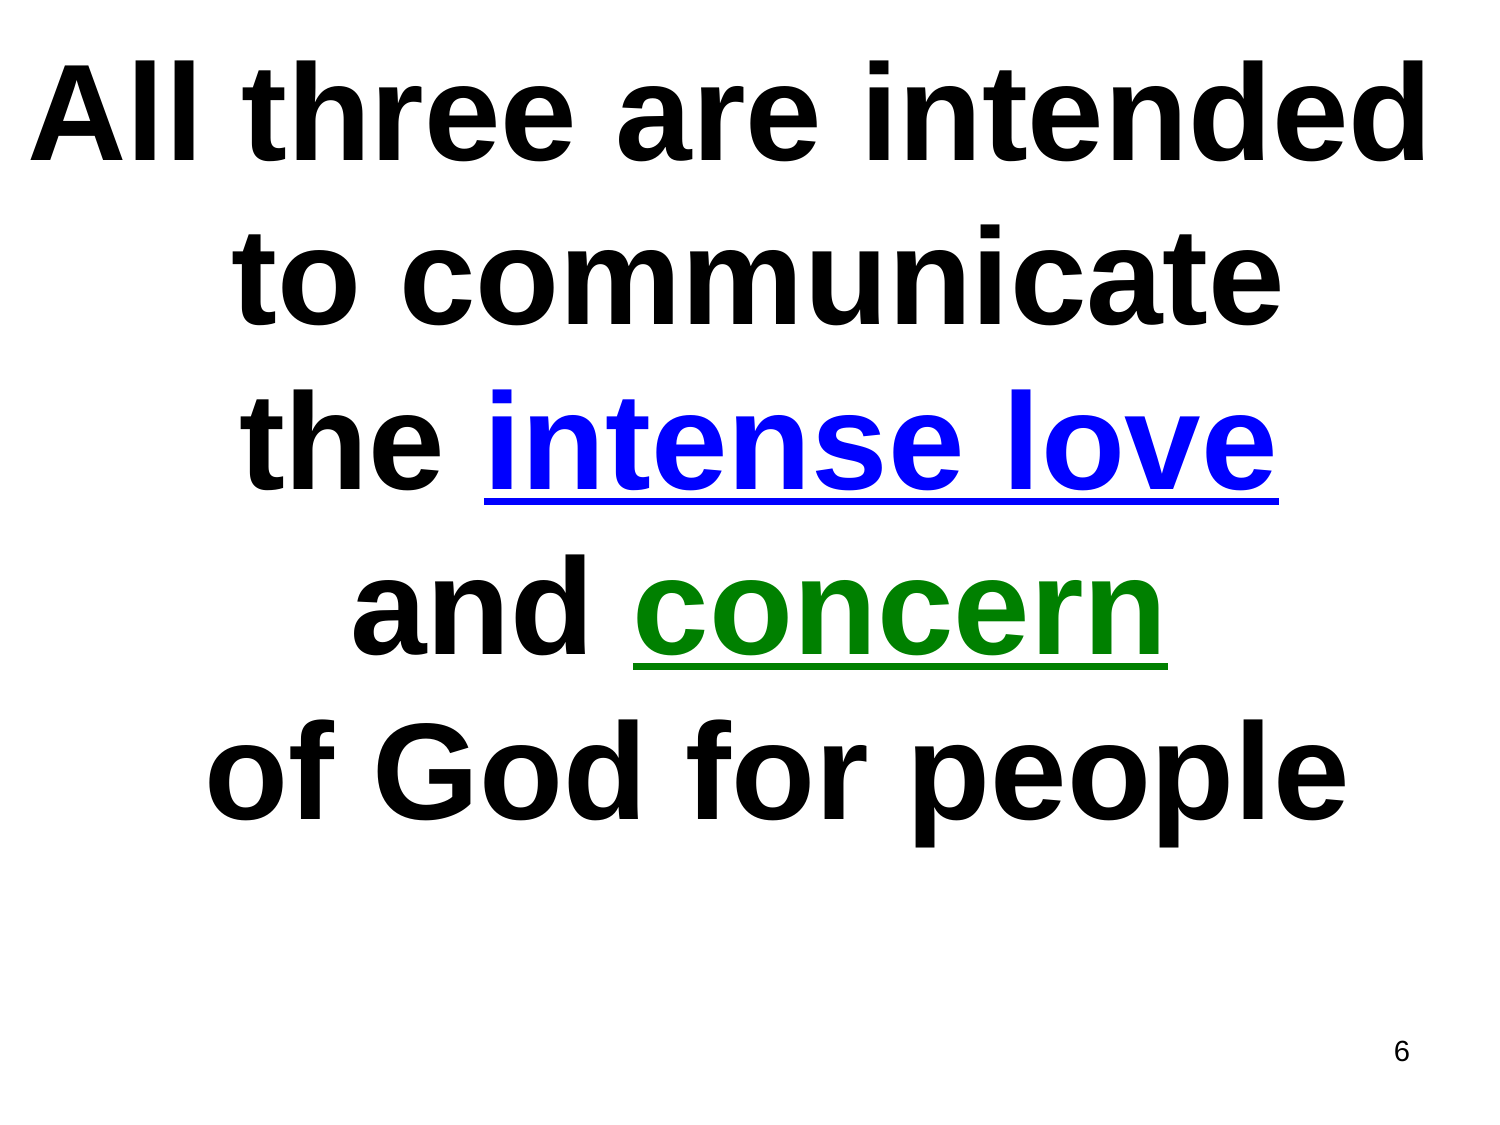

All three are intended
to communicate
the intense love
and concern
of God for people